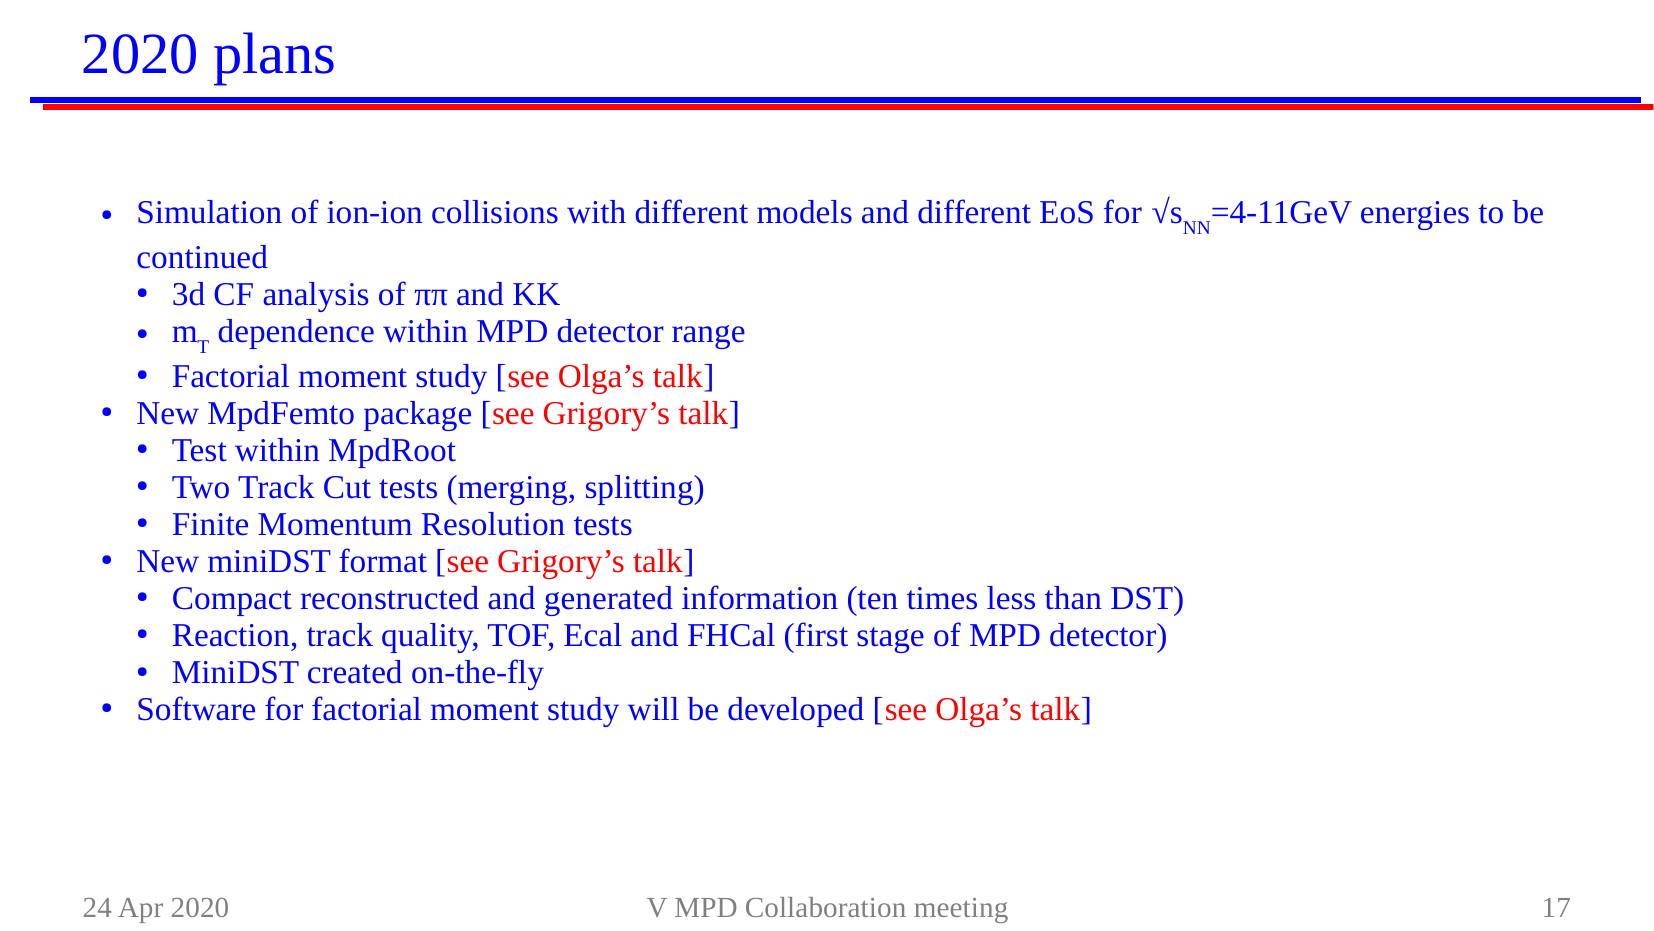

# 2020 plans
Simulation of ion-ion collisions with different models and different EoS for √sNN=4-11GeV energies to be continued
3d CF analysis of ππ and KK
mT dependence within MPD detector range
Factorial moment study [see Olga’s talk]
New MpdFemto package [see Grigory’s talk]
Test within MpdRoot
Two Track Cut tests (merging, splitting)
Finite Momentum Resolution tests
New miniDST format [see Grigory’s talk]
Compact reconstructed and generated information (ten times less than DST)
Reaction, track quality, TOF, Ecal and FHCal (first stage of MPD detector)
MiniDST created on-the-fly
Software for factorial moment study will be developed [see Olga’s talk]
24 Apr 2020
V MPD Collaboration meeting
17